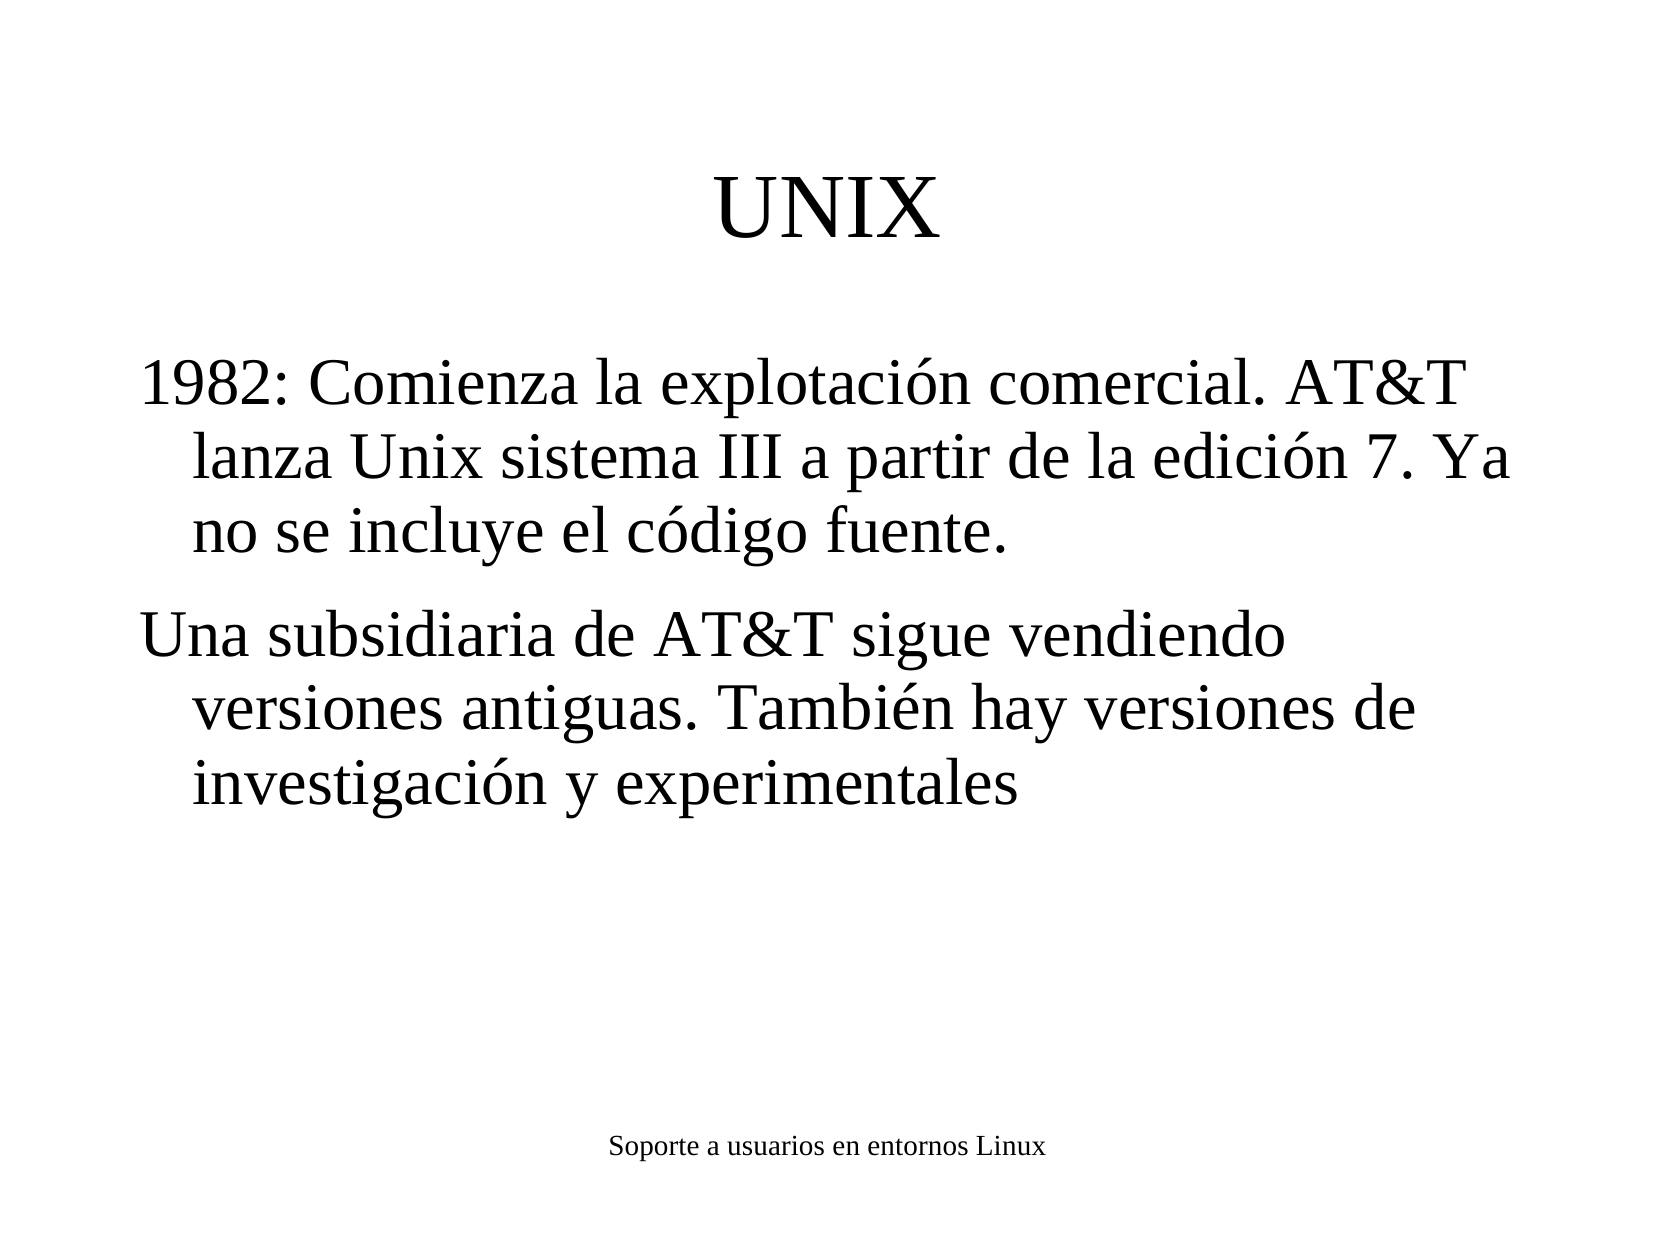

# UNIX
1982: Comienza la explotación comercial. AT&T lanza Unix sistema III a partir de la edición 7. Ya no se incluye el código fuente.
Una subsidiaria de AT&T sigue vendiendo versiones antiguas. También hay versiones de investigación y experimentales